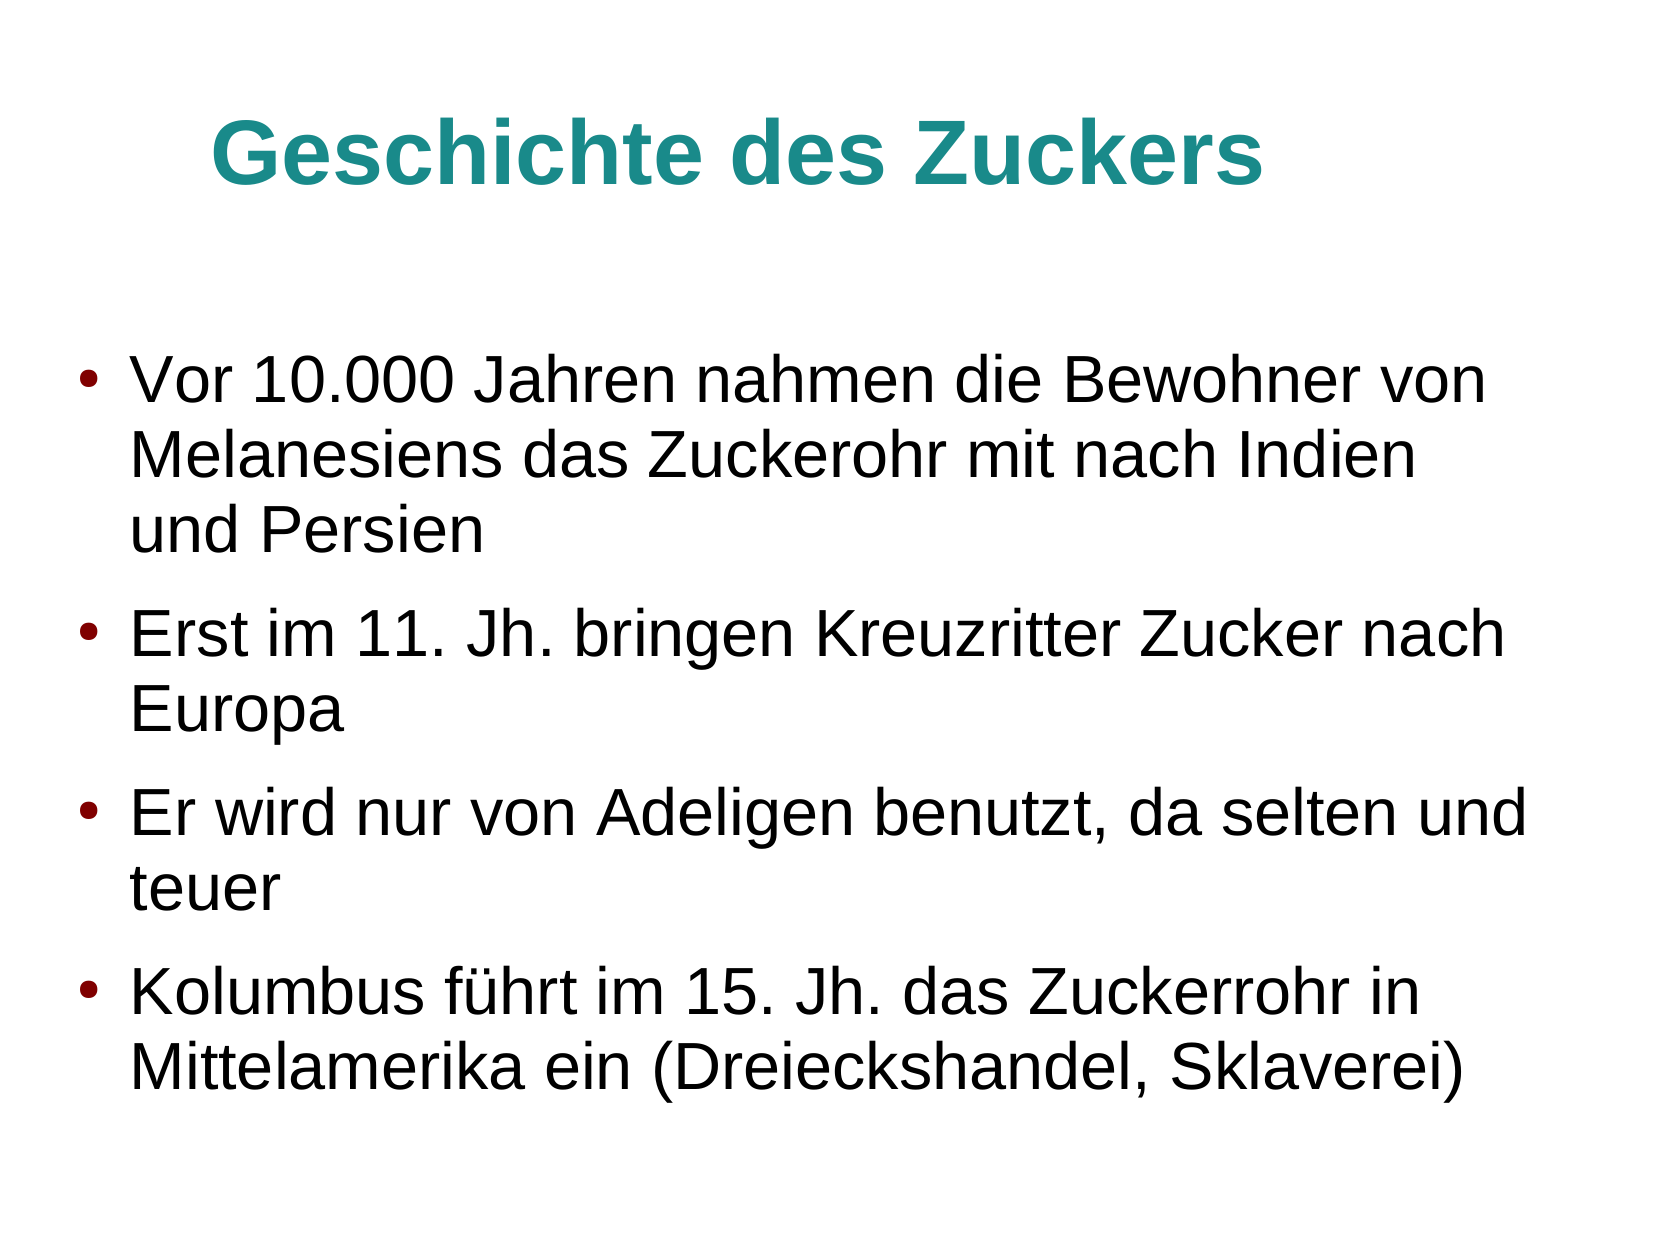

# Geschichte des Zuckers
Vor 10.000 Jahren nahmen die Bewohner von Melanesiens das Zuckerohr mit nach Indien und Persien
Erst im 11. Jh. bringen Kreuzritter Zucker nach Europa
Er wird nur von Adeligen benutzt, da selten und teuer
Kolumbus führt im 15. Jh. das Zuckerrohr in Mittelamerika ein (Dreieckshandel, Sklaverei)